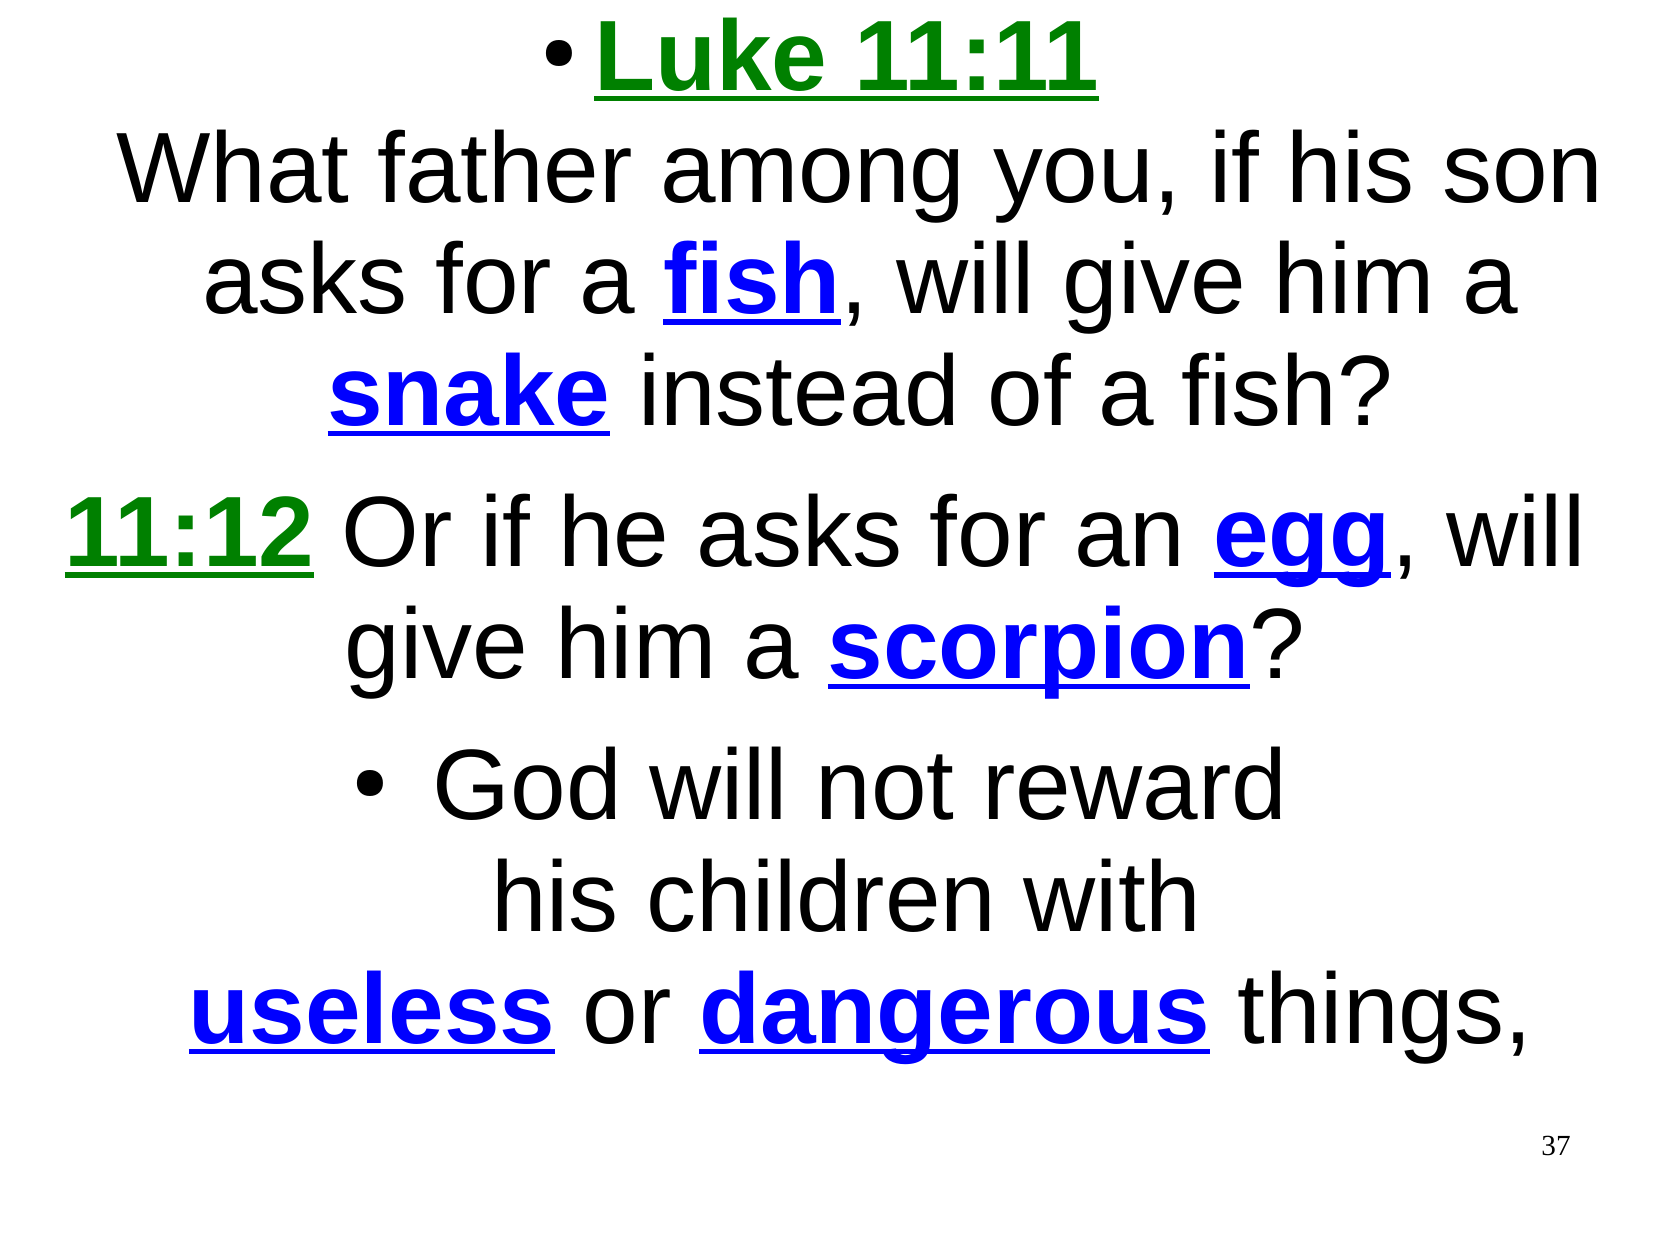

# Luke 11:11 What father among you, if his son asks for a fish, will give him a snake instead of a fish?
11:12 Or if he asks for an egg, will give him a scorpion?
 God will not reward
his children with
useless or dangerous things,
37